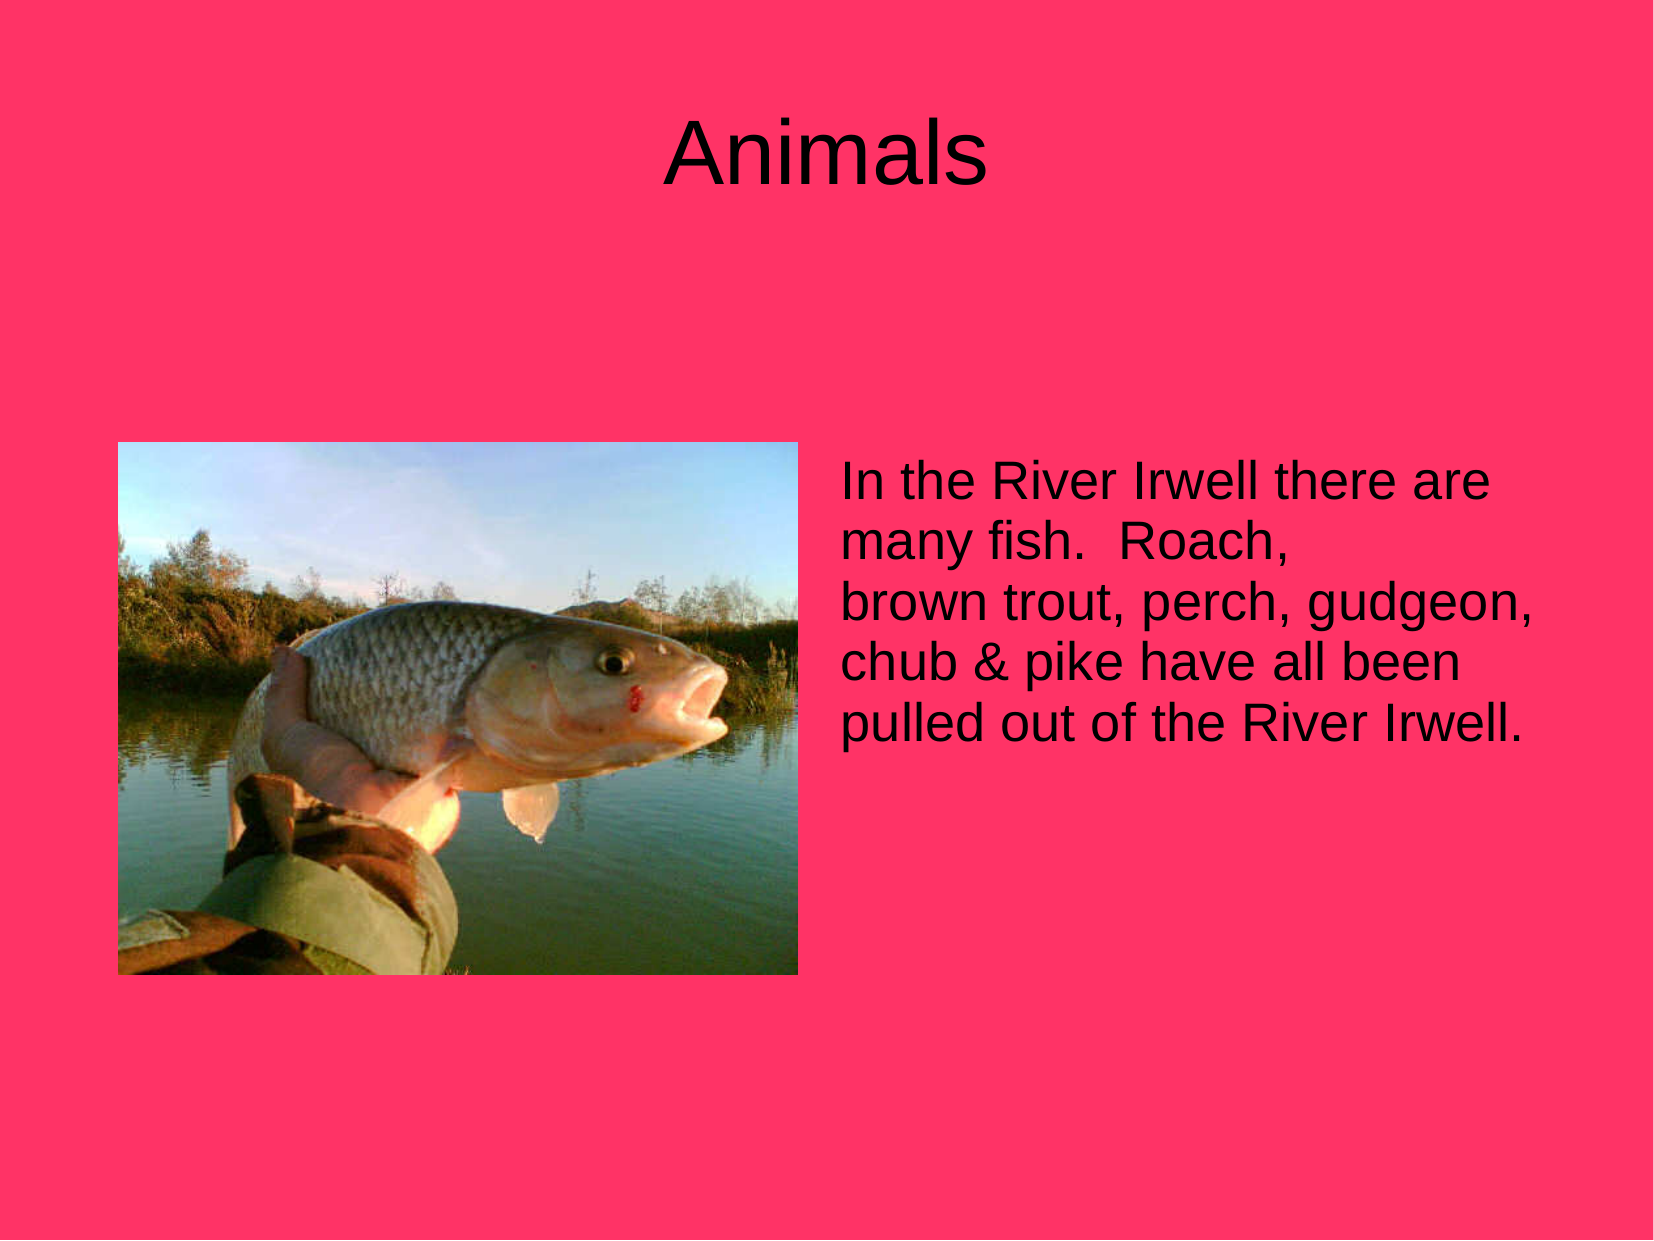

# Animals
In the River Irwell there are
many fish. Roach,
brown trout, perch, gudgeon,
chub & pike have all been
pulled out of the River Irwell.